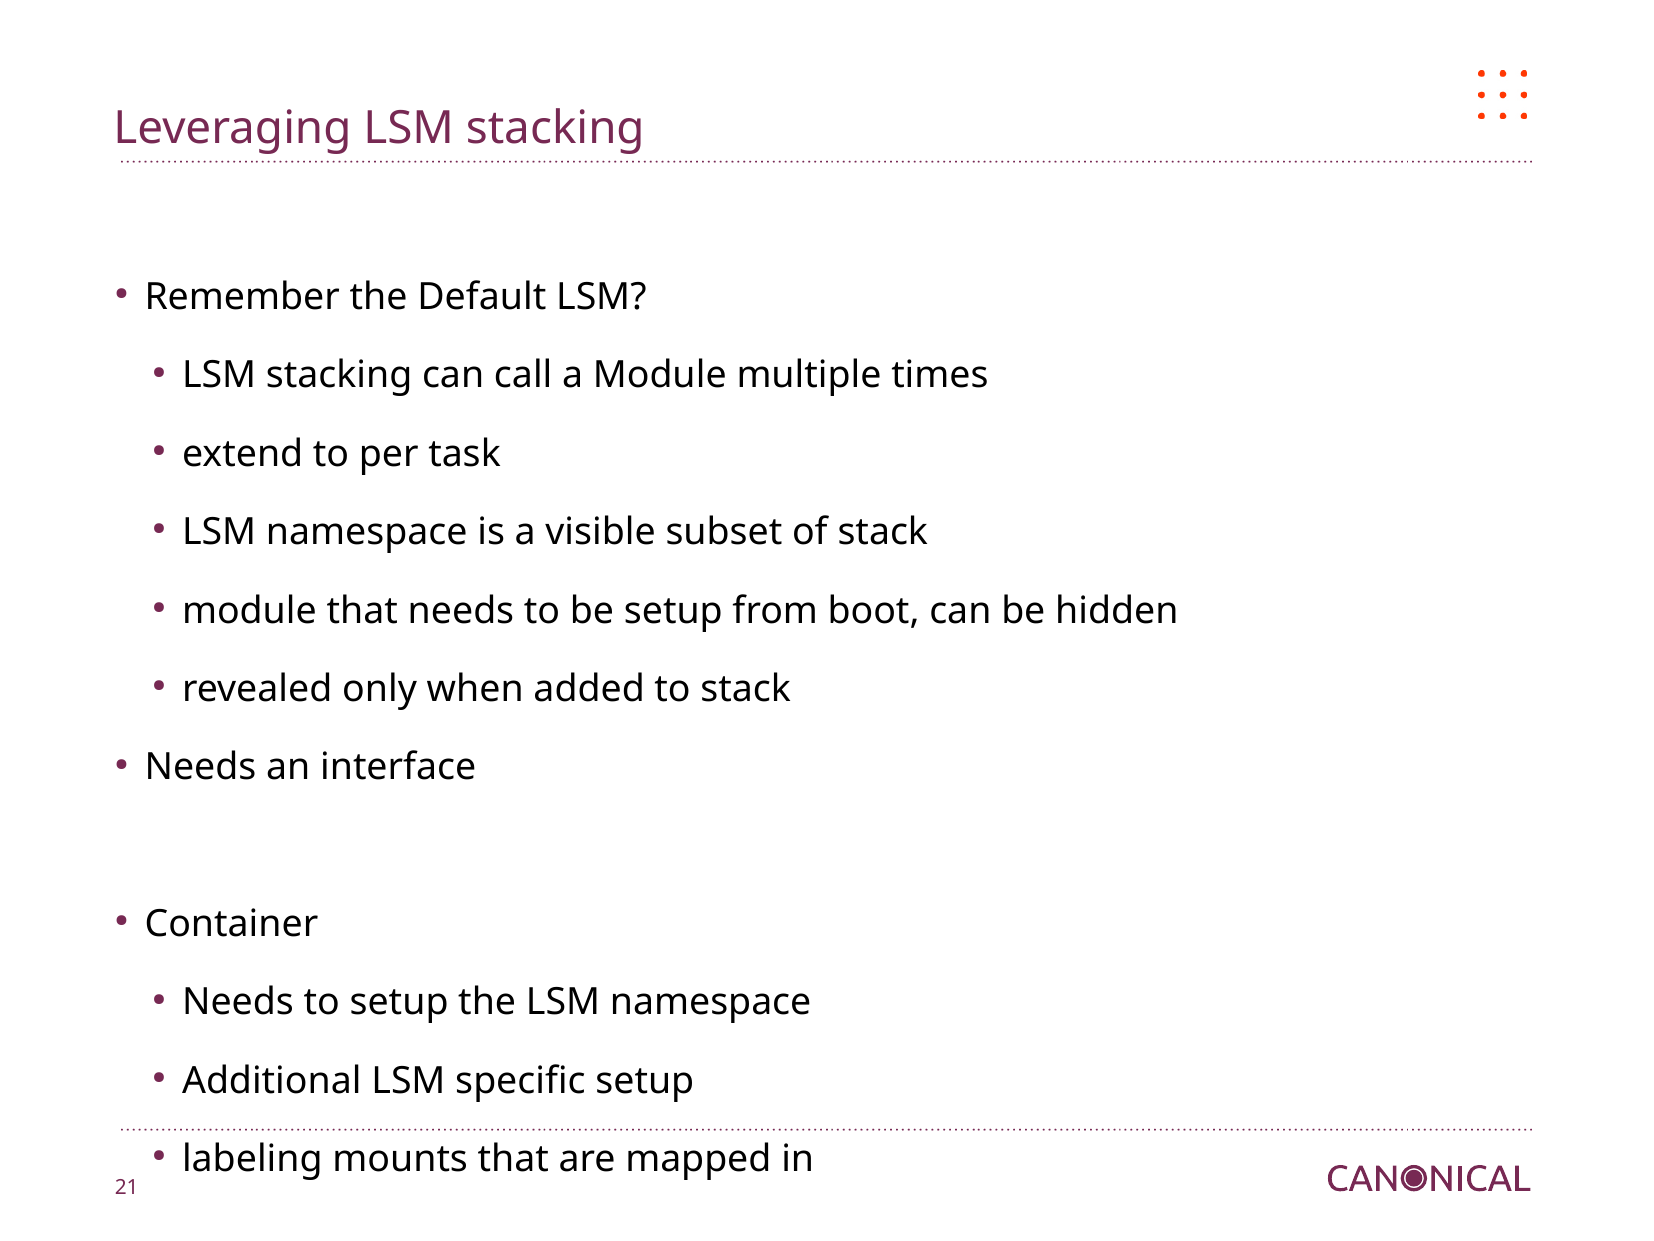

# Leveraging LSM stacking
Remember the Default LSM?
LSM stacking can call a Module multiple times
extend to per task
LSM namespace is a visible subset of stack
module that needs to be setup from boot, can be hidden
revealed only when added to stack
Needs an interface
Container
Needs to setup the LSM namespace
Additional LSM specific setup
labeling mounts that are mapped in